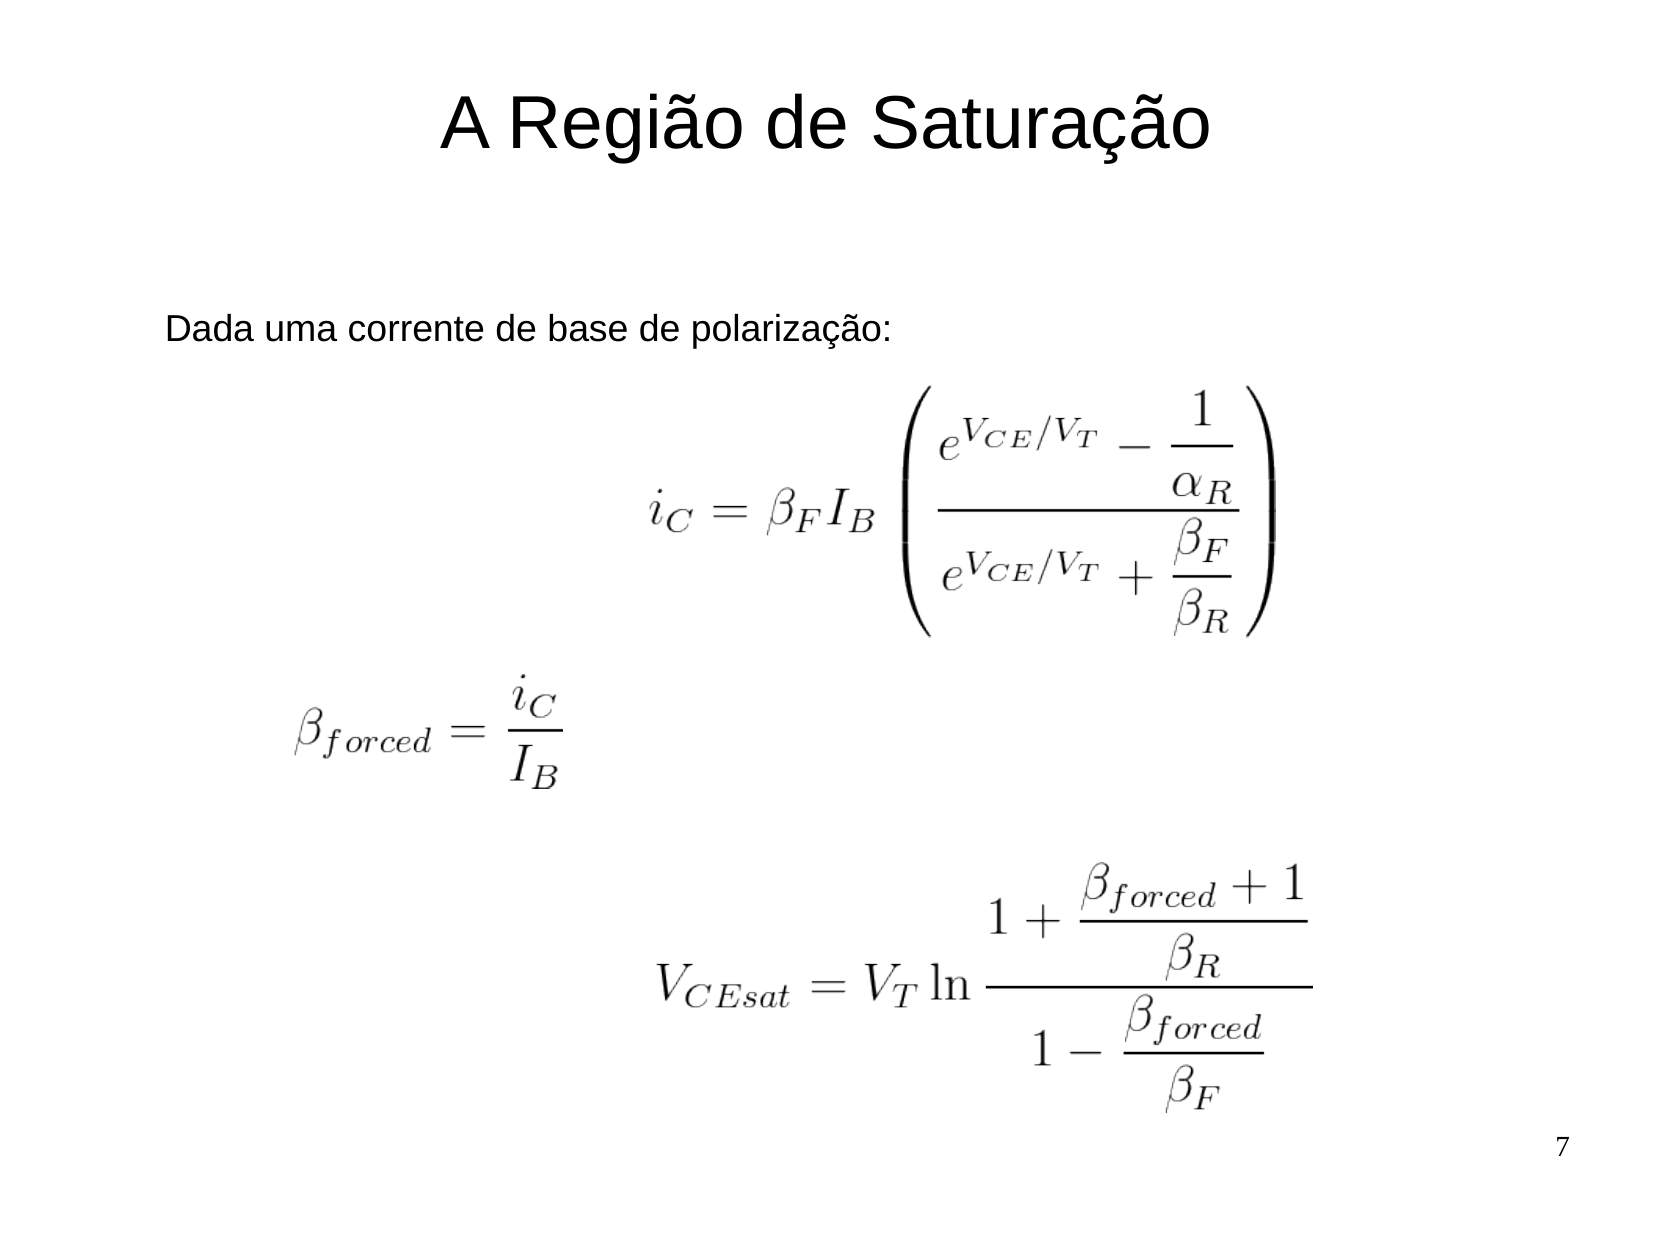

# A Região de Saturação
Dada uma corrente de base de polarização:
7